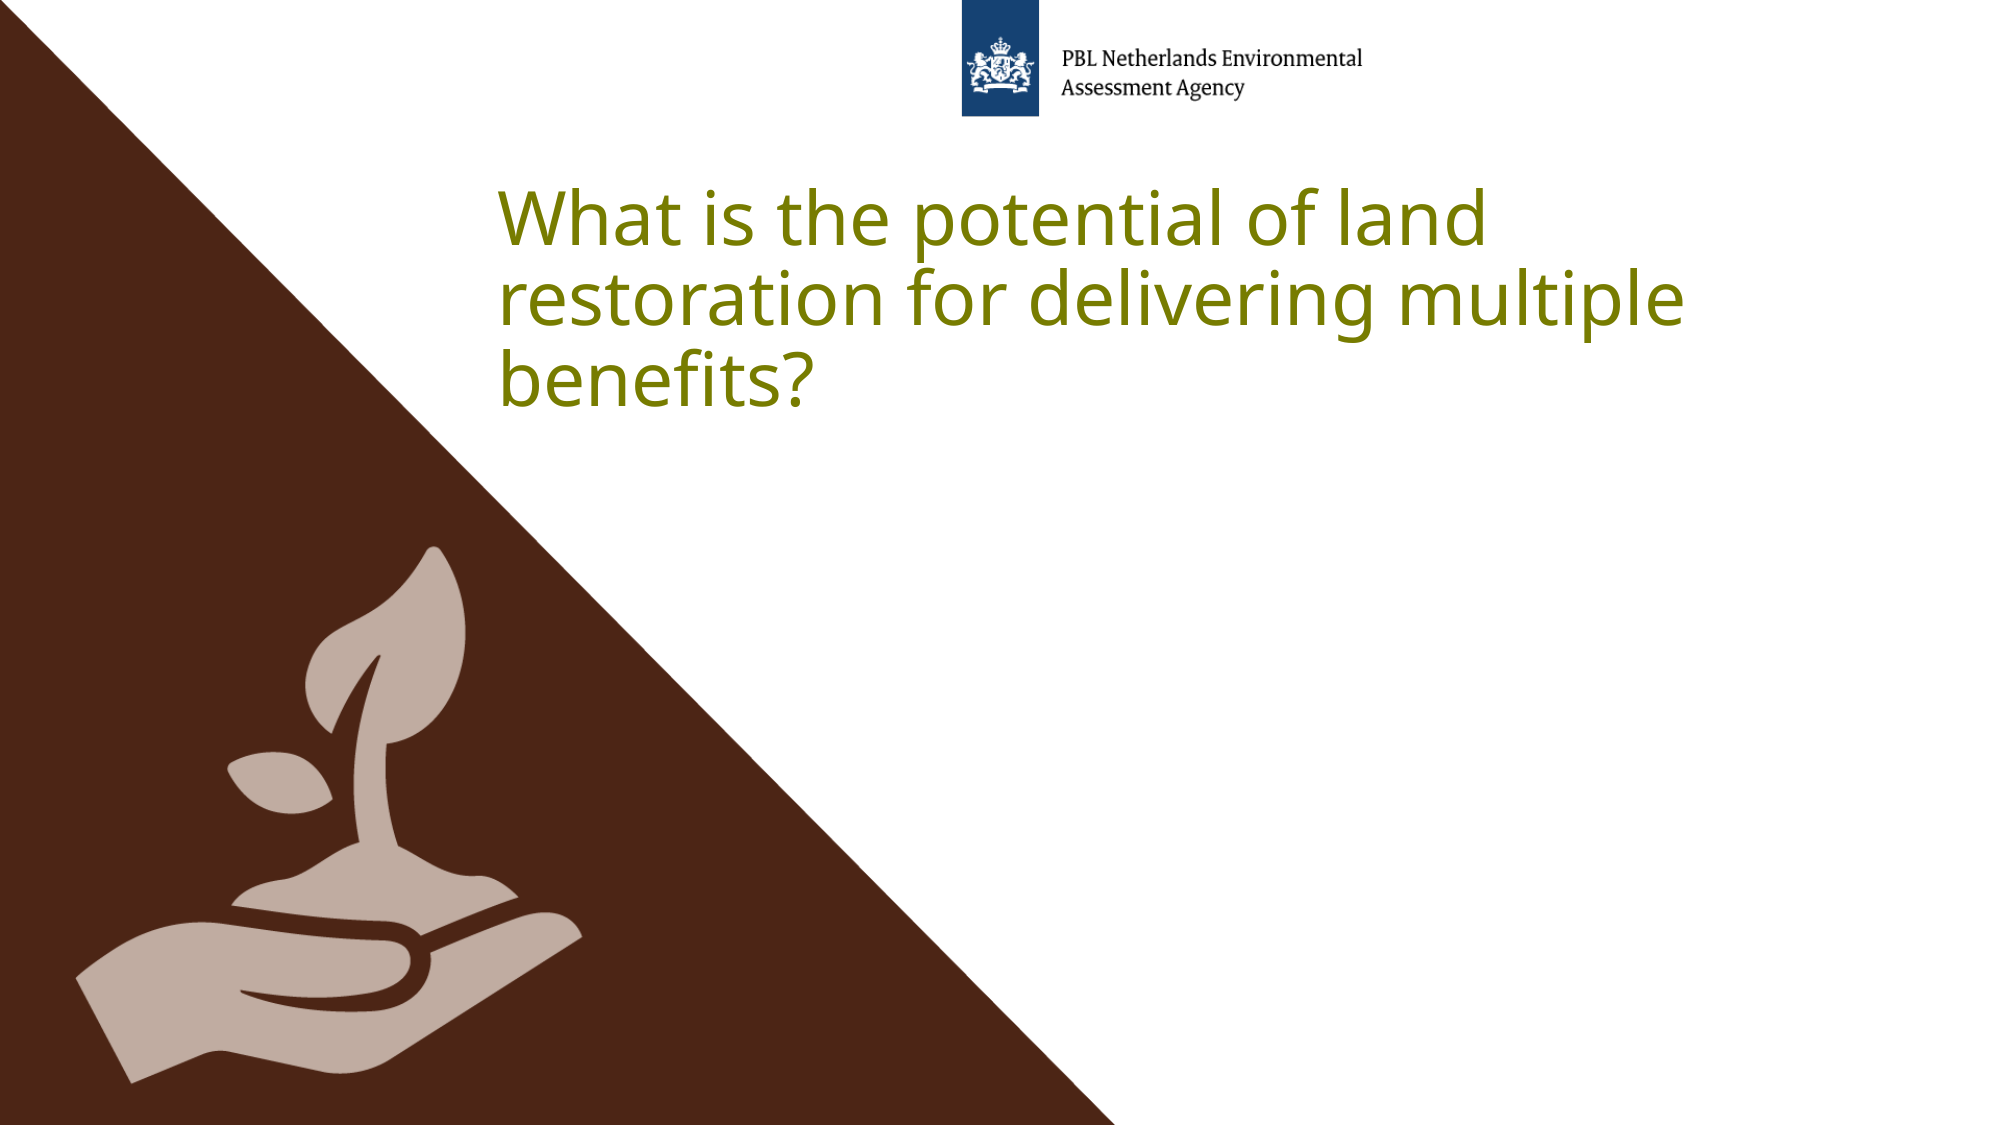

# What is the potential of land restoration for delivering multiple benefits?